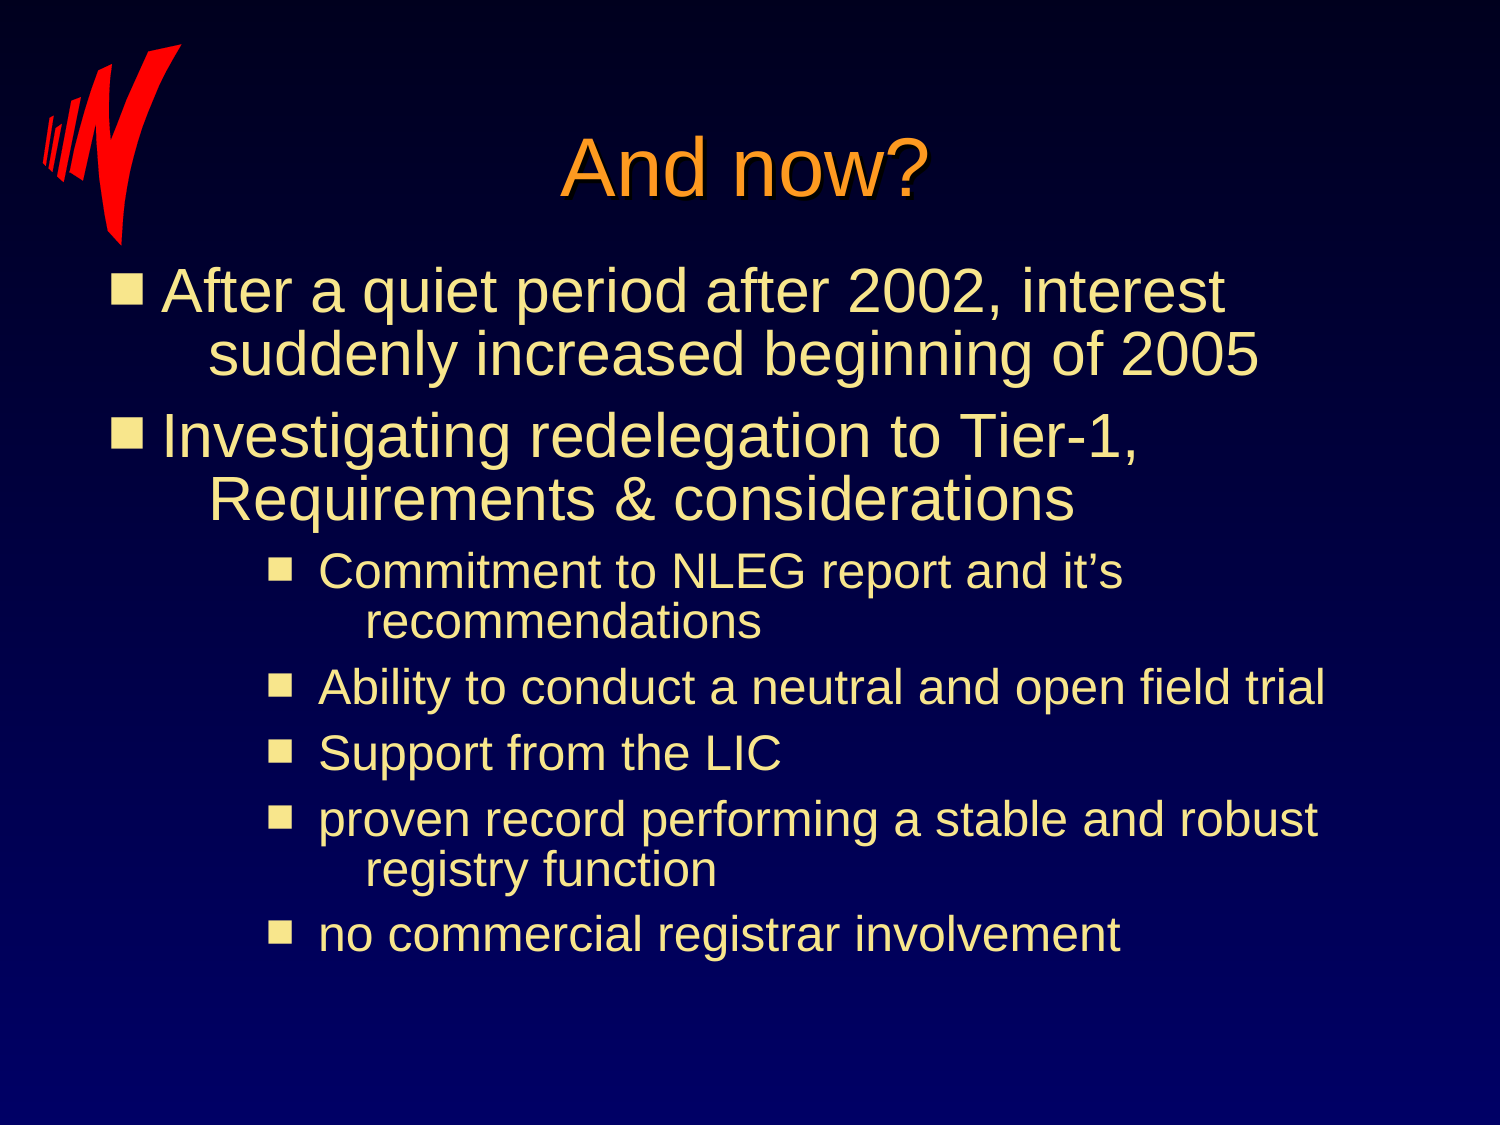

# And now?
After a quiet period after 2002, interest suddenly increased beginning of 2005
Investigating redelegation to Tier-1, Requirements & considerations
Commitment to NLEG report and it’s recommendations
Ability to conduct a neutral and open field trial
Support from the LIC
proven record performing a stable and robust registry function
no commercial registrar involvement